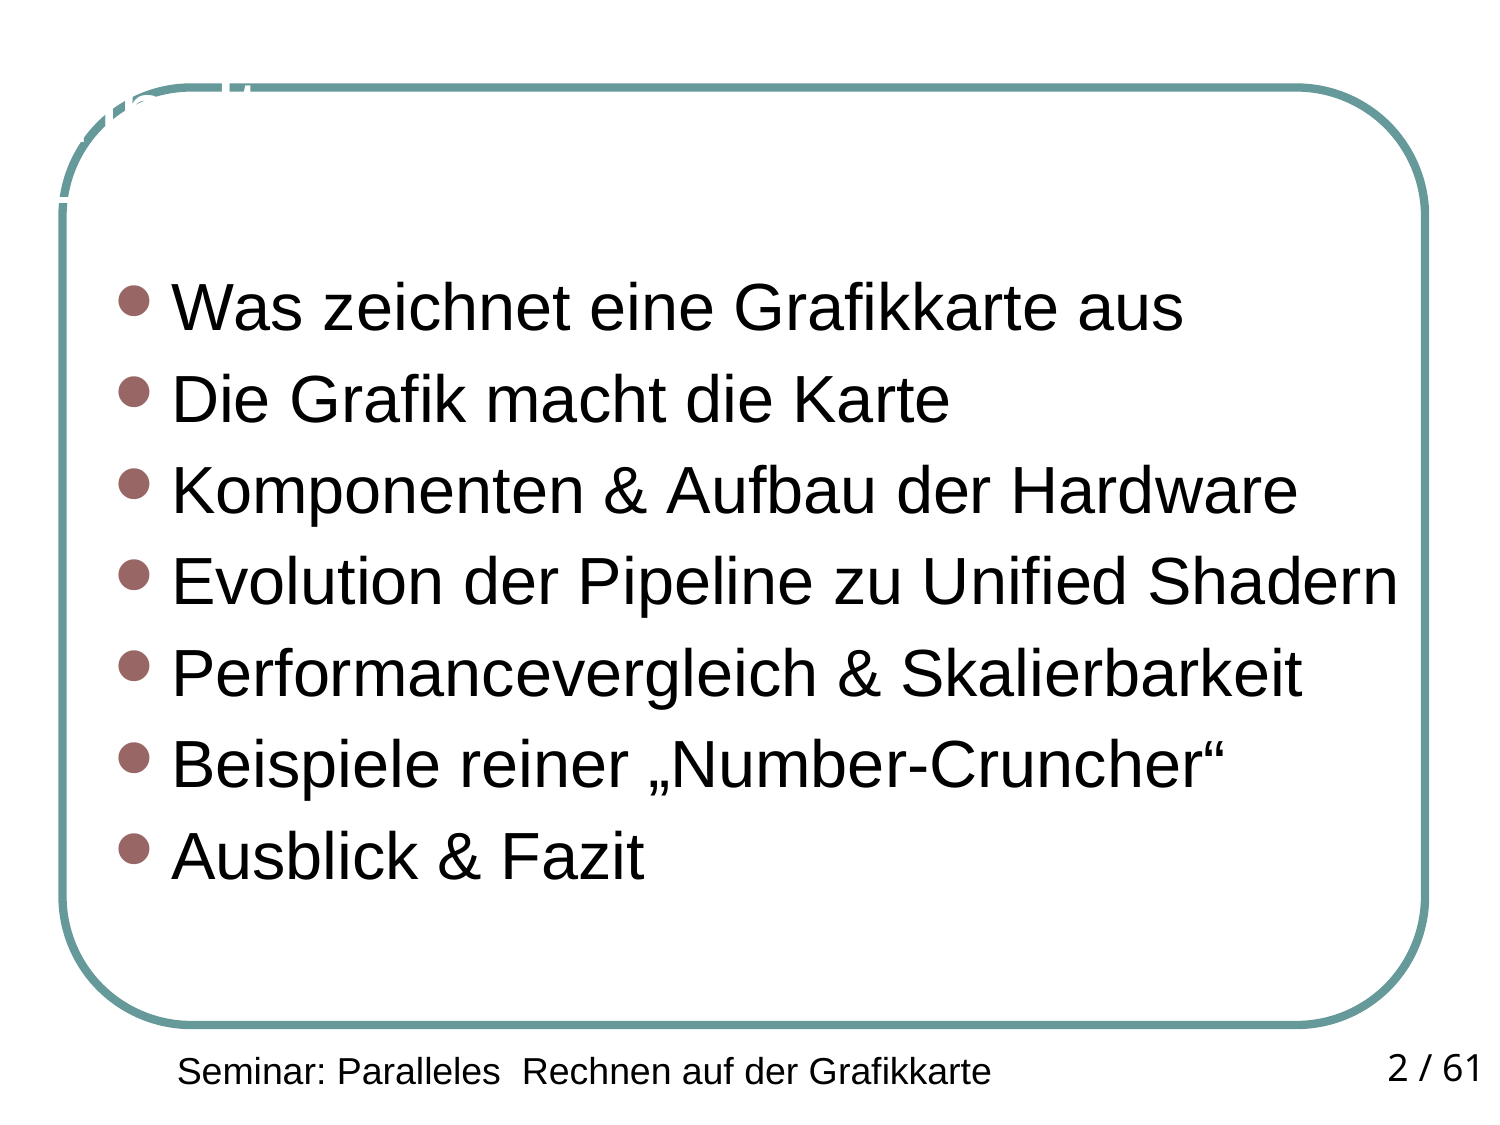

# Inhalt
Was zeichnet eine Grafikkarte aus
Die Grafik macht die Karte
Komponenten & Aufbau der Hardware
Evolution der Pipeline zu Unified Shadern
Performancevergleich & Skalierbarkeit
Beispiele reiner „Number-Cruncher“
Ausblick & Fazit
Seminar: Paralleles Rechnen auf der Grafikkarte
2